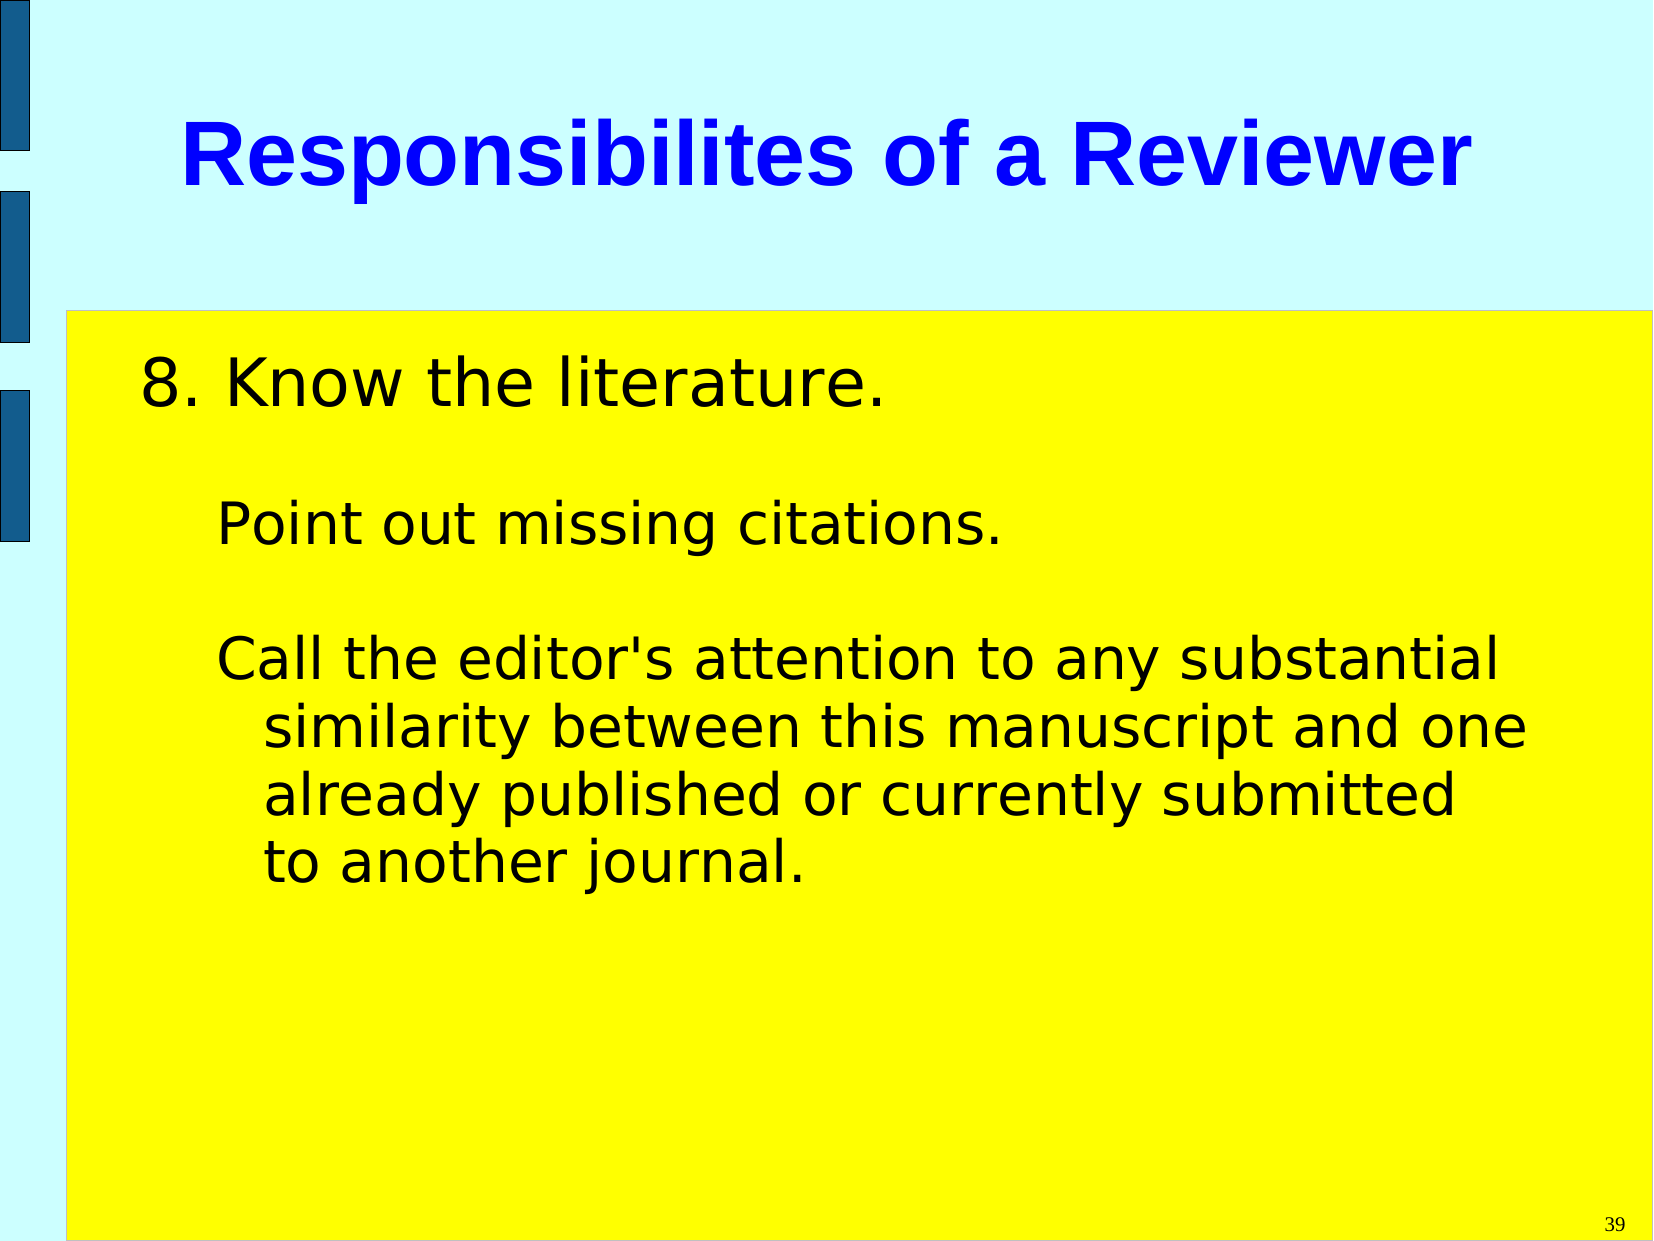

# Responsibilites of a Reviewer
8. Know the literature.
Point out missing citations.
Call the editor's attention to any substantial similarity between this manuscript and one already published or currently submitted to another journal.